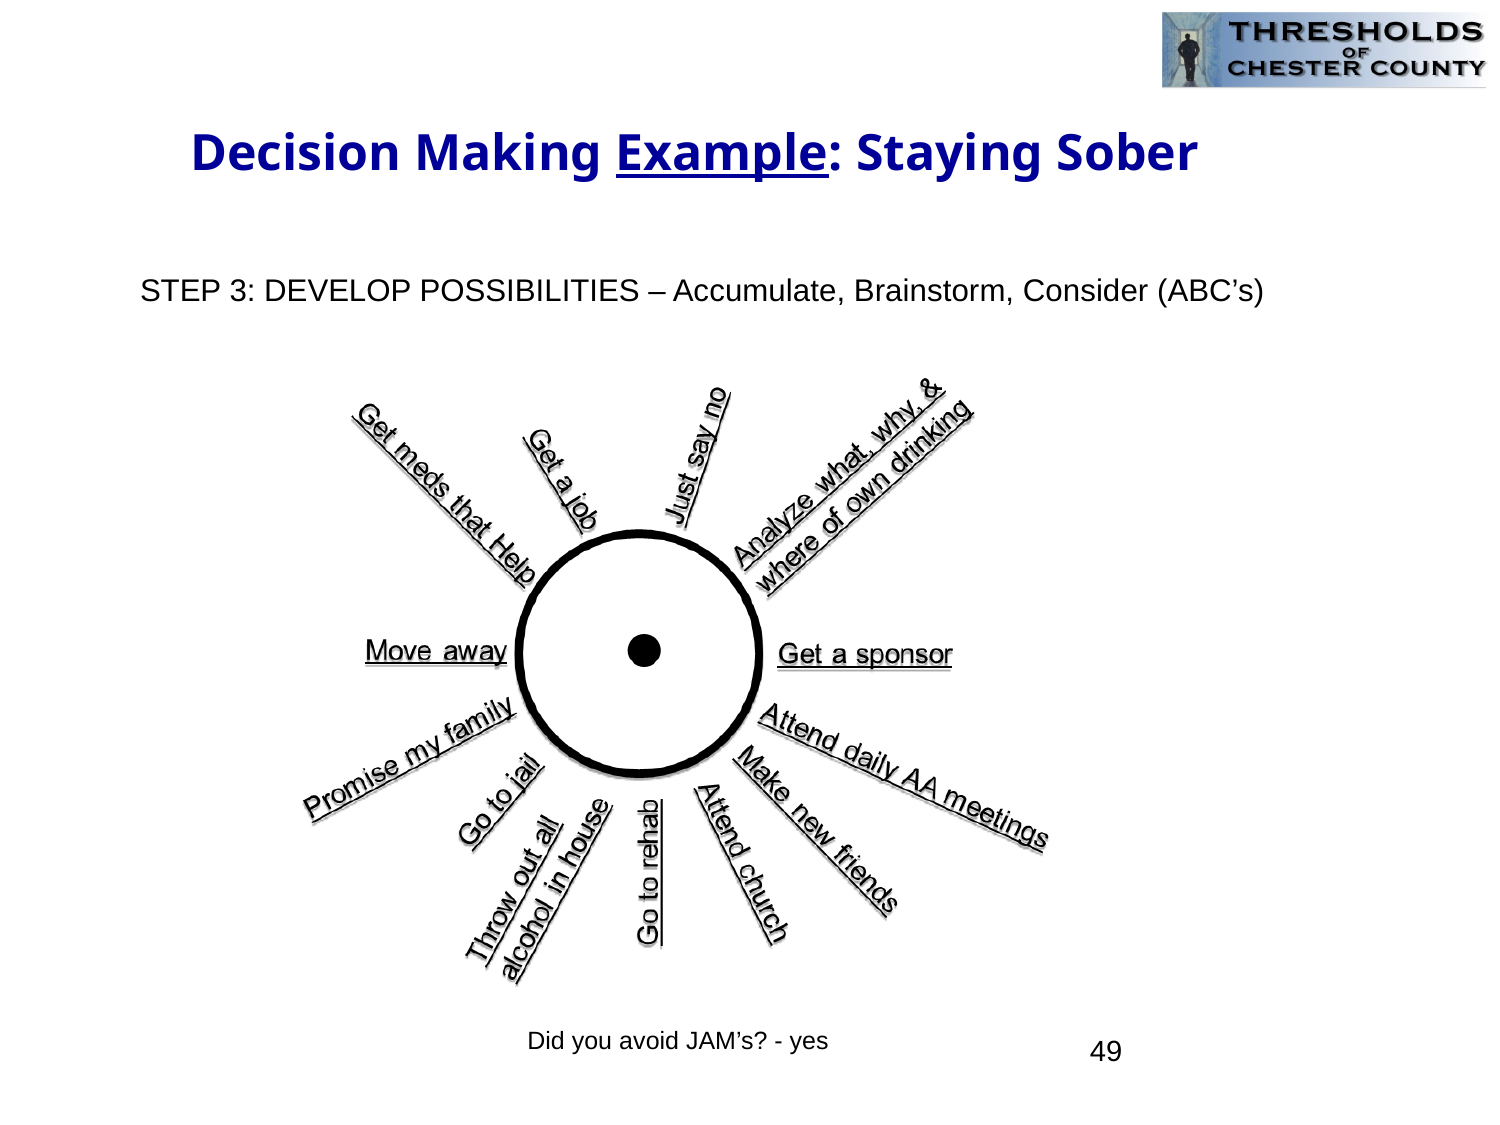

Decision Making Example: Staying Sober
STEP 3: DEVELOP POSSIBILITIES – Accumulate, Brainstorm, Consider (ABC’s)
Did you avoid JAM’s? - yes